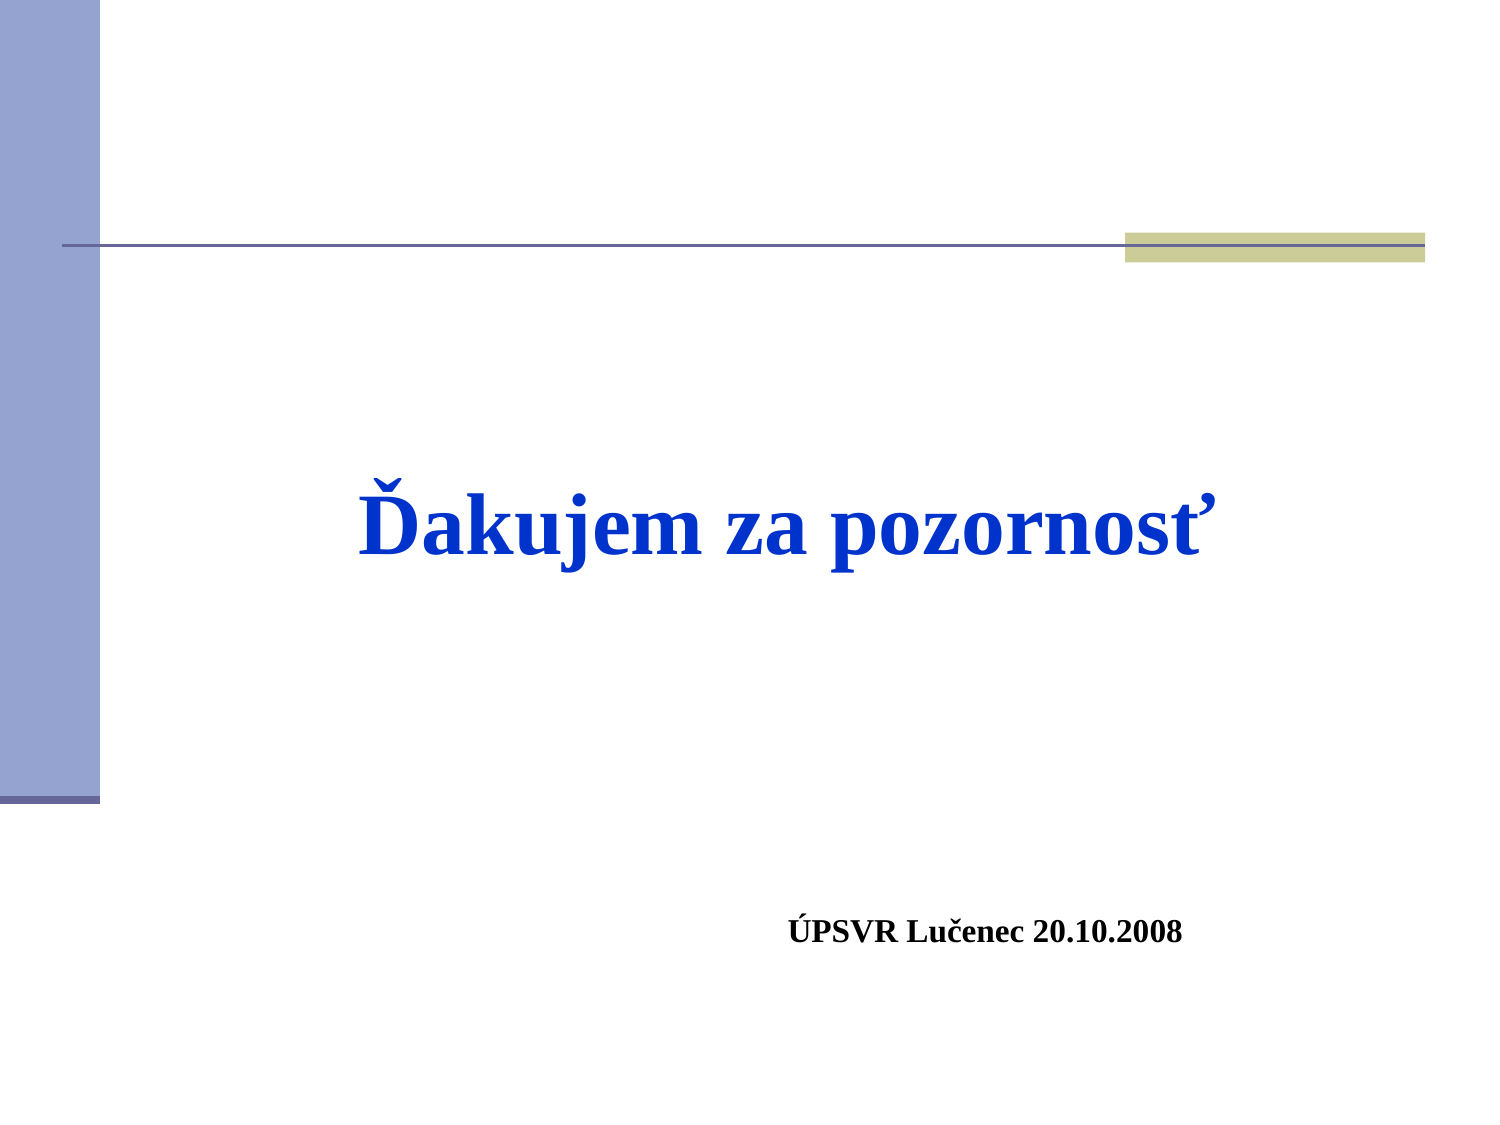

# Ďakujem za pozornosť ÚPSVR Lučenec 20.10.2008